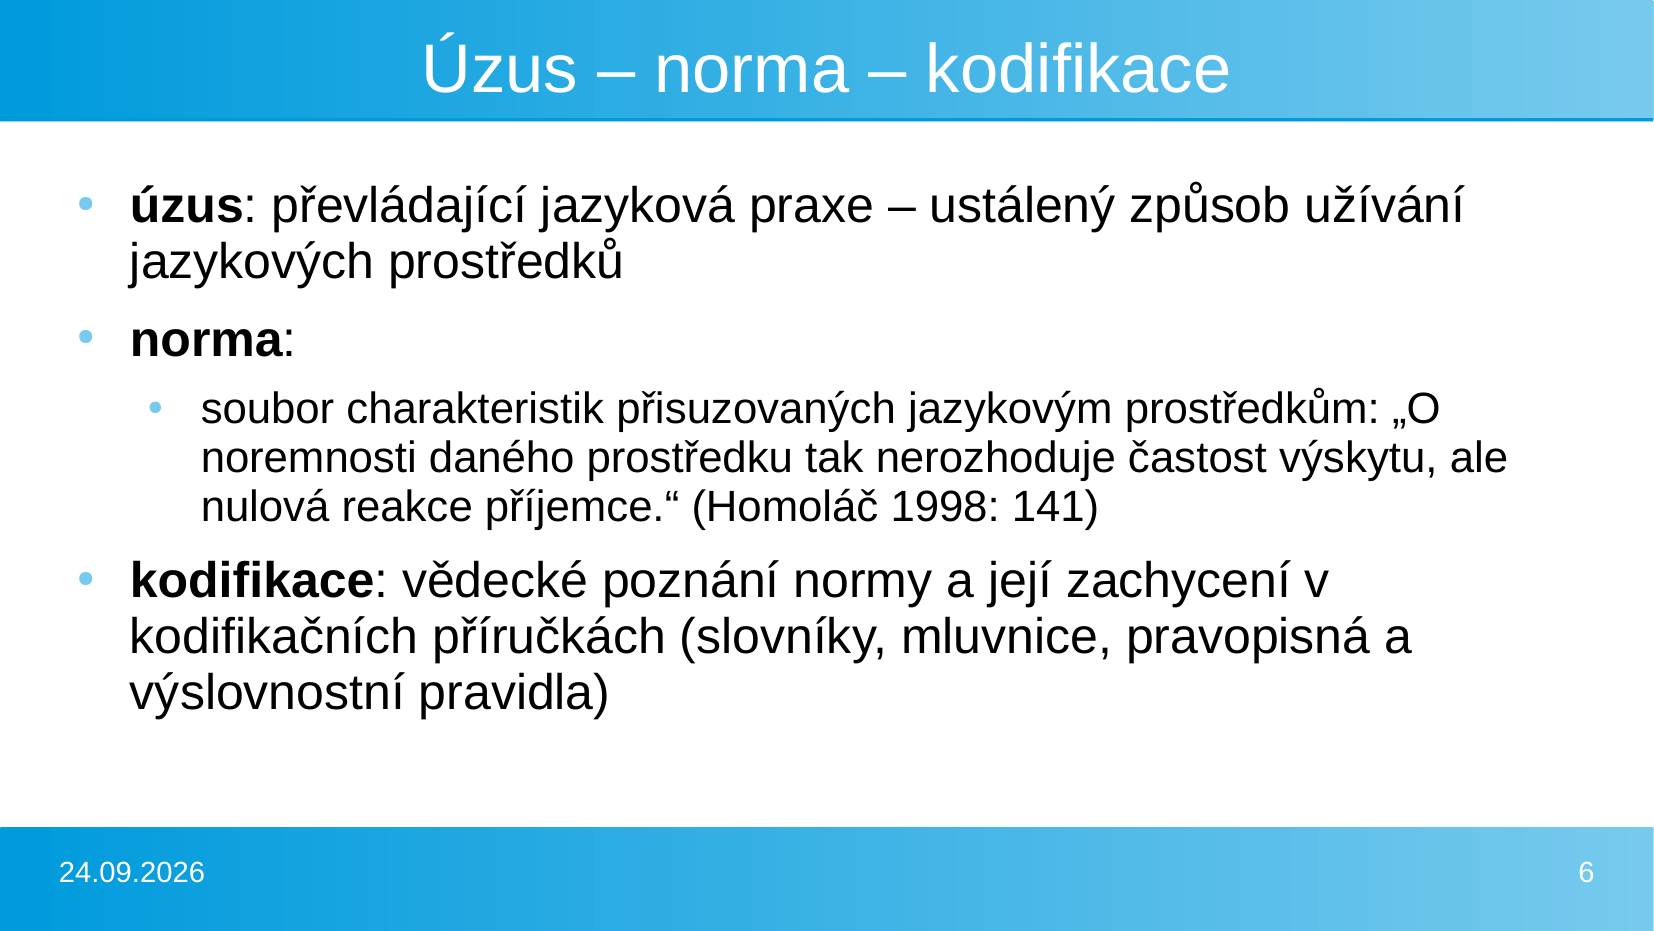

# Úzus – norma – kodifikace
úzus: převládající jazyková praxe – ustálený způsob užívání jazykových prostředků
norma:
soubor charakteristik přisuzovaných jazykovým prostředkům: „O noremnosti daného prostředku tak nerozhoduje častost výskytu, ale nulová reakce příjemce.“ (Homoláč 1998: 141)
kodifikace: vědecké poznání normy a její zachycení v kodifikačních příručkách (slovníky, mluvnice, pravopisná a výslovnostní pravidla)
6